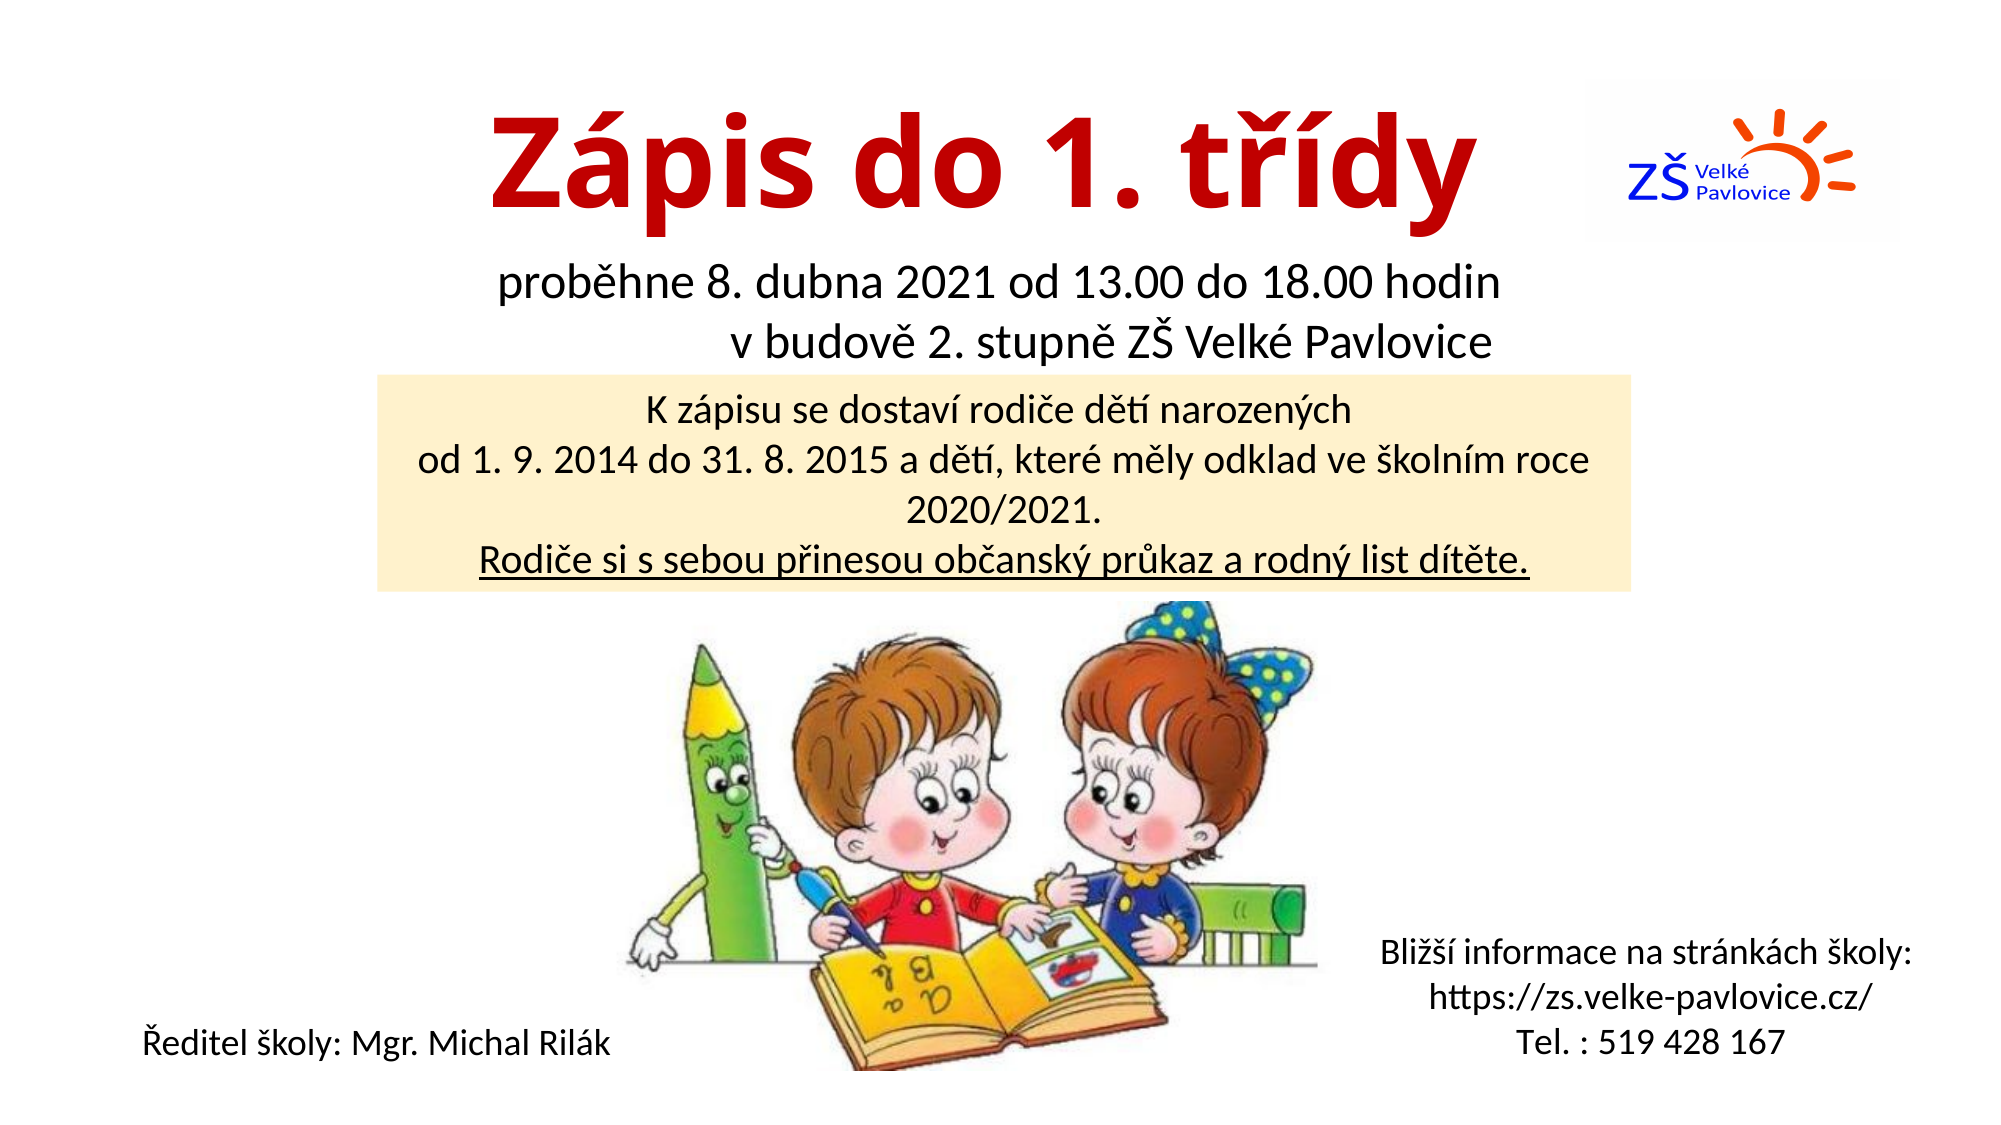

Zápis do 1. třídy
proběhne 8. dubna 2021 od 13.00 do 18.00 hodin v budově 2. stupně ZŠ Velké Pavlovice
K zápisu se dostaví rodiče dětí narozených
od 1. 9. 2014 do 31. 8. 2015 a dětí, které měly odklad ve školním roce 2020/2021.
Rodiče si s sebou přinesou občanský průkaz a rodný list dítěte.
Bližší informace na stránkách školy: https://zs.velke-pavlovice.cz/
Tel. : 519 428 167
Ředitel školy: Mgr. Michal Rilák